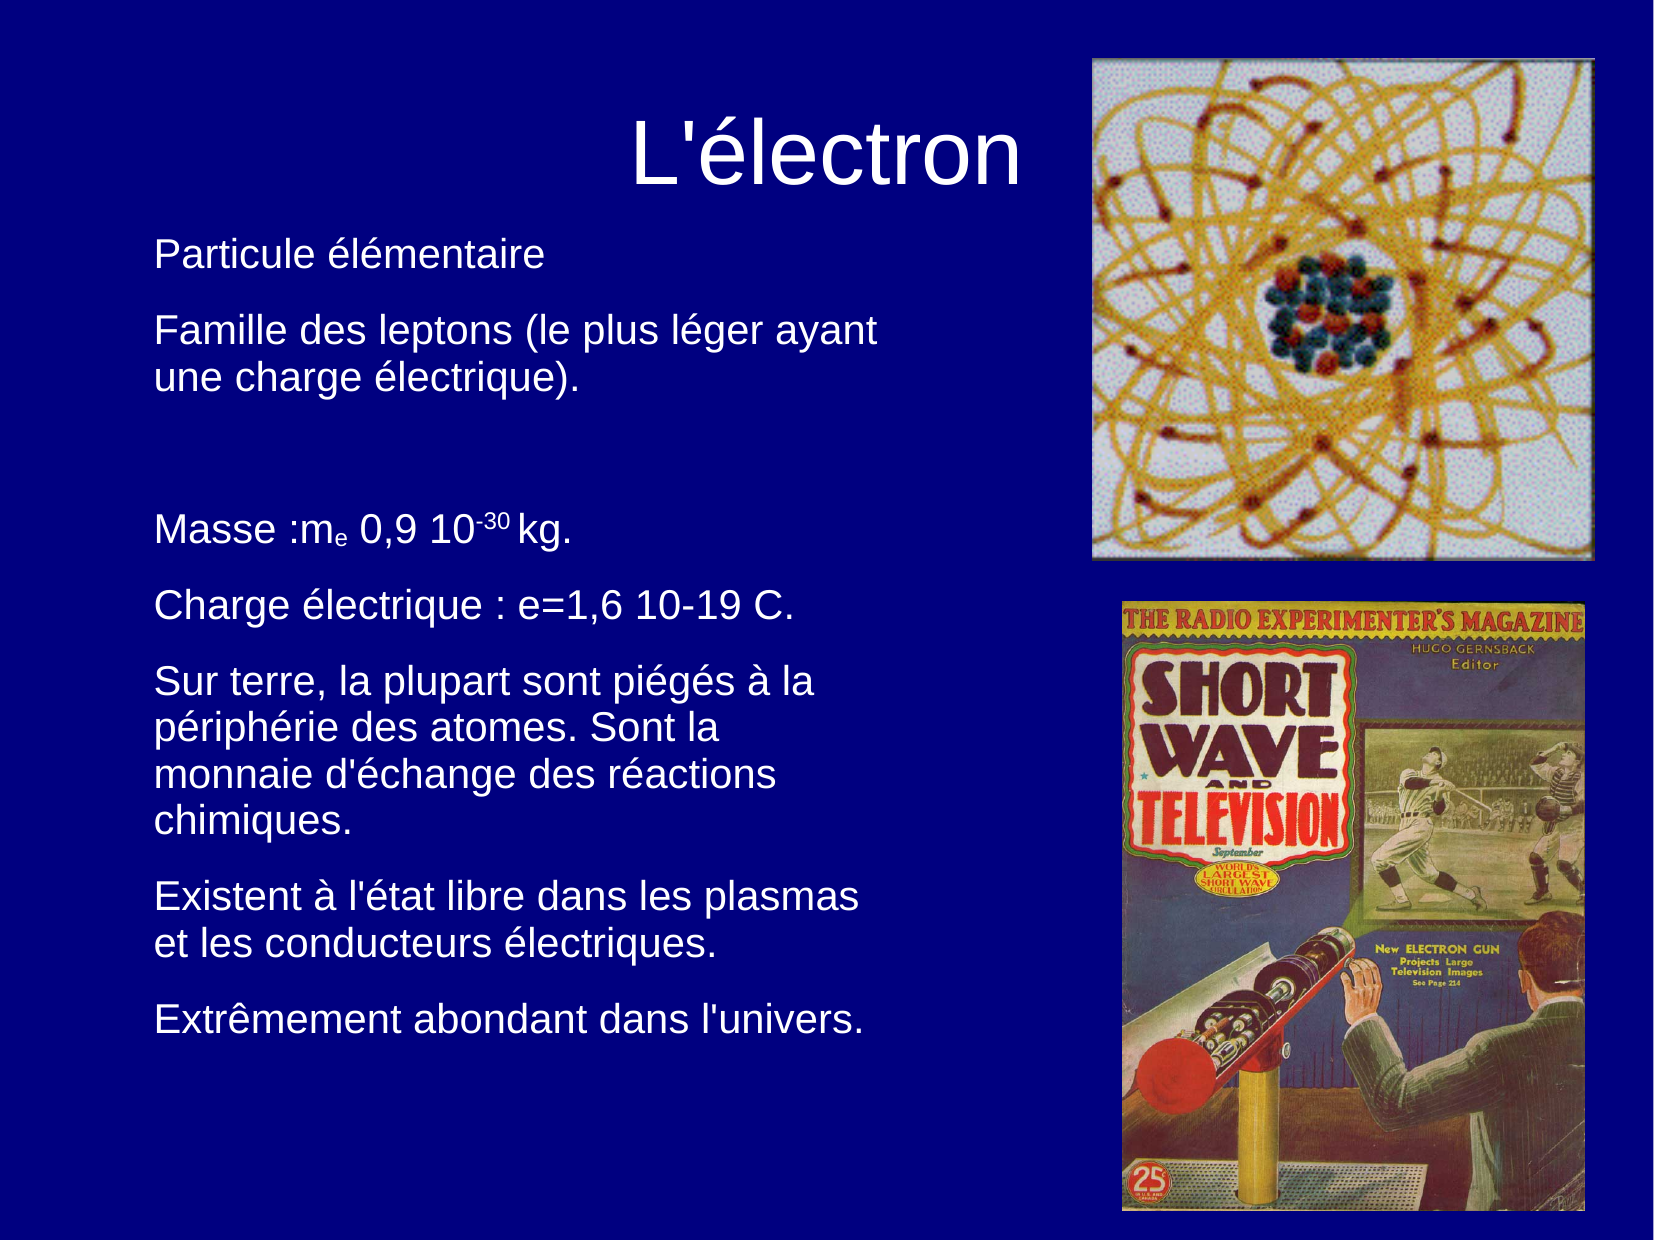

# L'électron
Particule élémentaire
Famille des leptons (le plus léger ayant une charge électrique).
Masse :me 0,9 10-30 kg.
Charge électrique : e=1,6 10-19 C.
Sur terre, la plupart sont piégés à la périphérie des atomes. Sont la monnaie d'échange des réactions chimiques.
Existent à l'état libre dans les plasmas et les conducteurs électriques.
Extrêmement abondant dans l'univers.